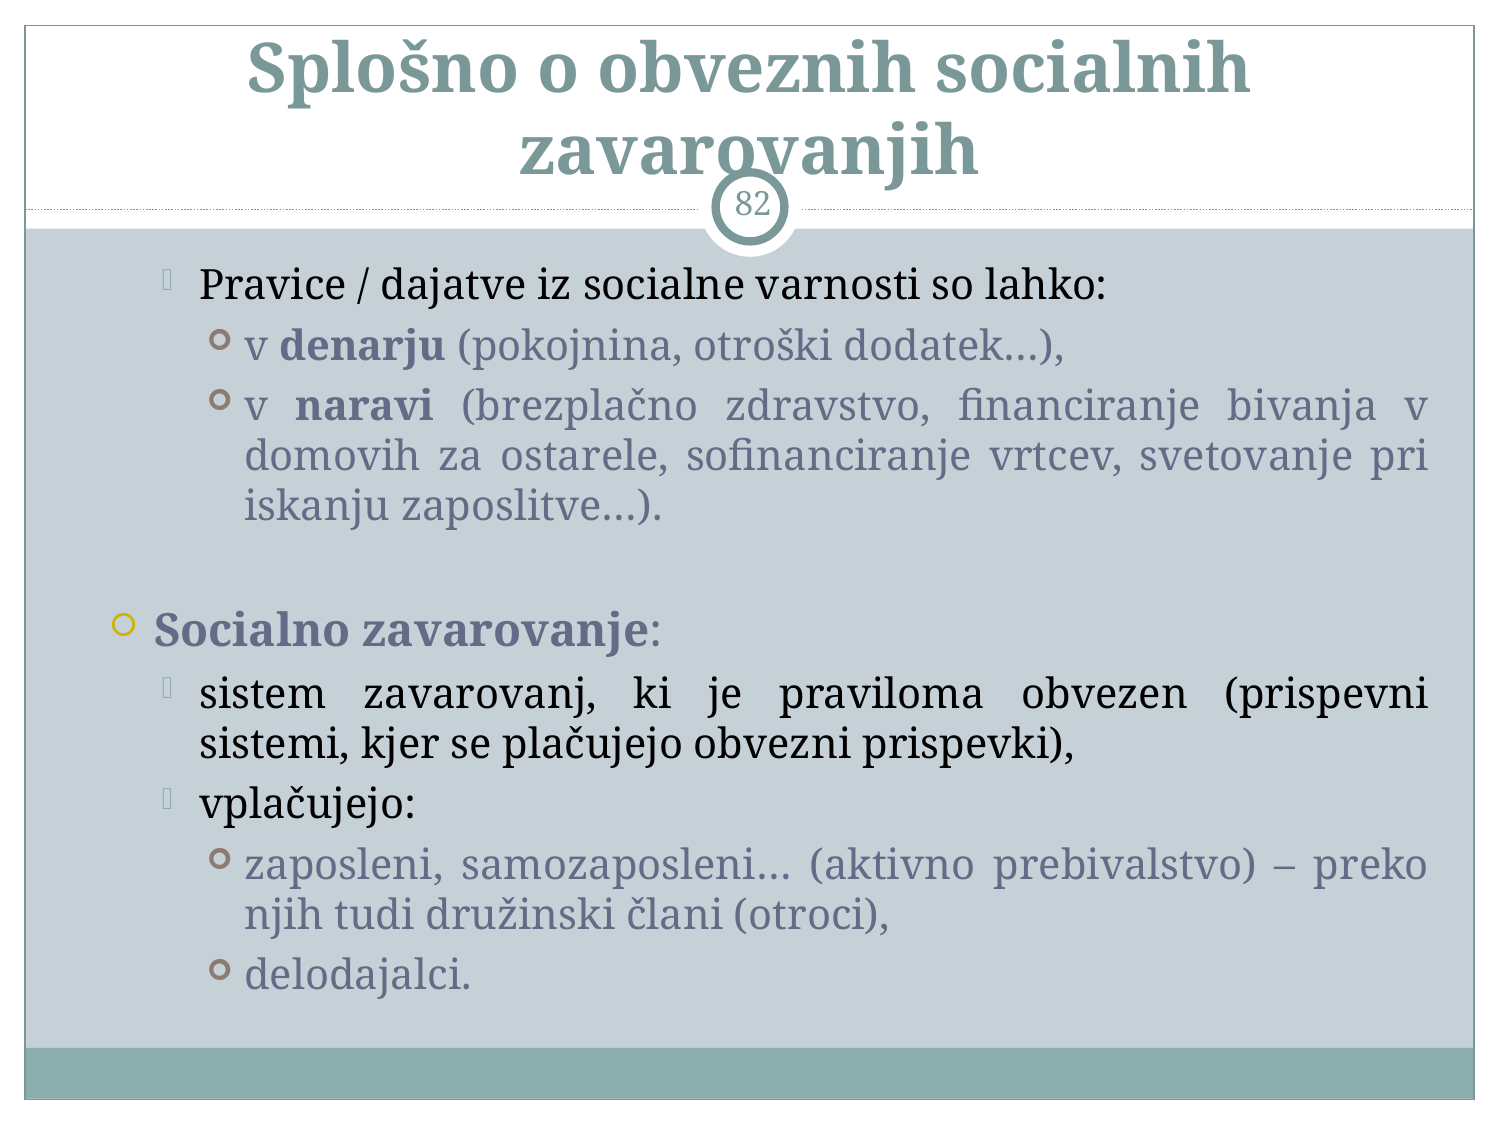

# Splošno o obveznih socialnih zavarovanjih
Pravice / dajatve iz socialne varnosti so lahko:
v denarju (pokojnina, otroški dodatek…),
v naravi (brezplačno zdravstvo, financiranje bivanja v domovih za ostarele, sofinanciranje vrtcev, svetovanje pri iskanju zaposlitve…).
Socialno zavarovanje:
sistem zavarovanj, ki je praviloma obvezen (prispevni sistemi, kjer se plačujejo obvezni prispevki),
vplačujejo:
zaposleni, samozaposleni… (aktivno prebivalstvo) – preko njih tudi družinski člani (otroci),
delodajalci.